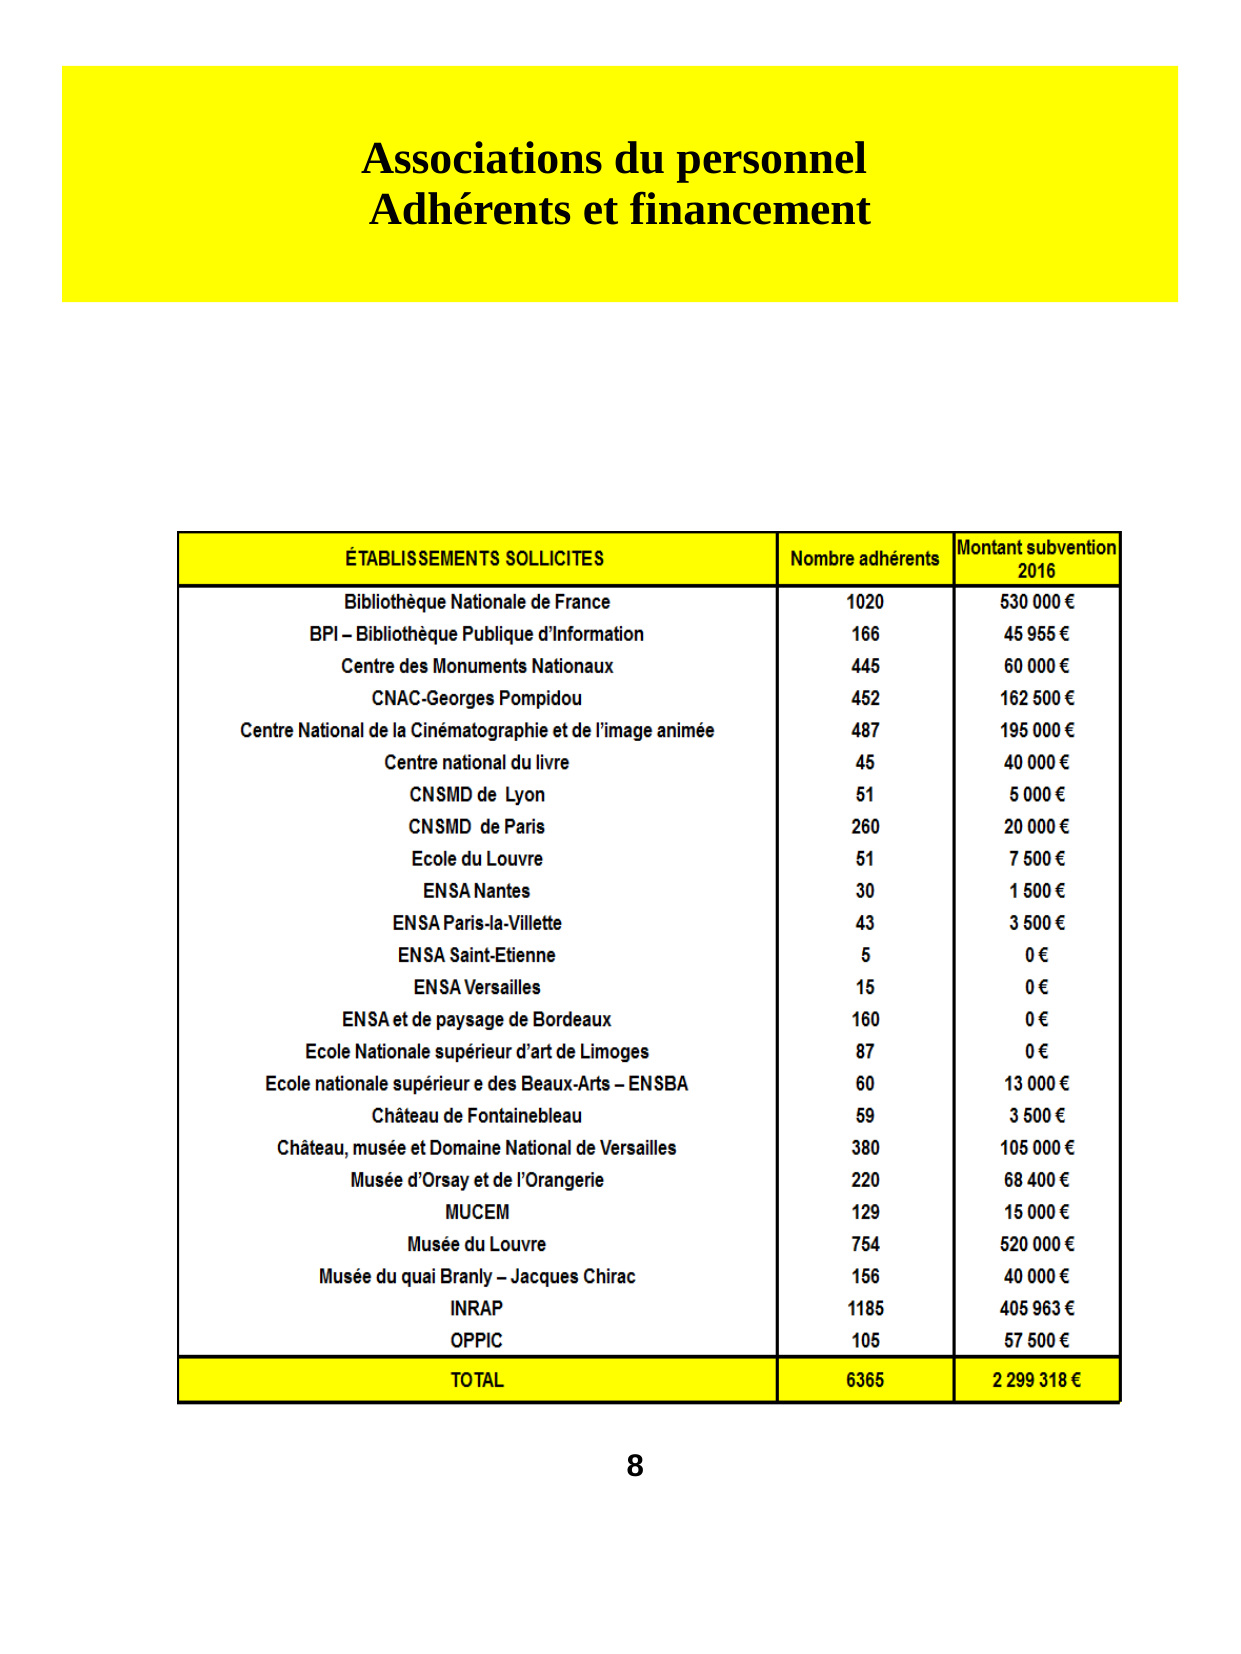

# Associations du personnel Adhérents et financement